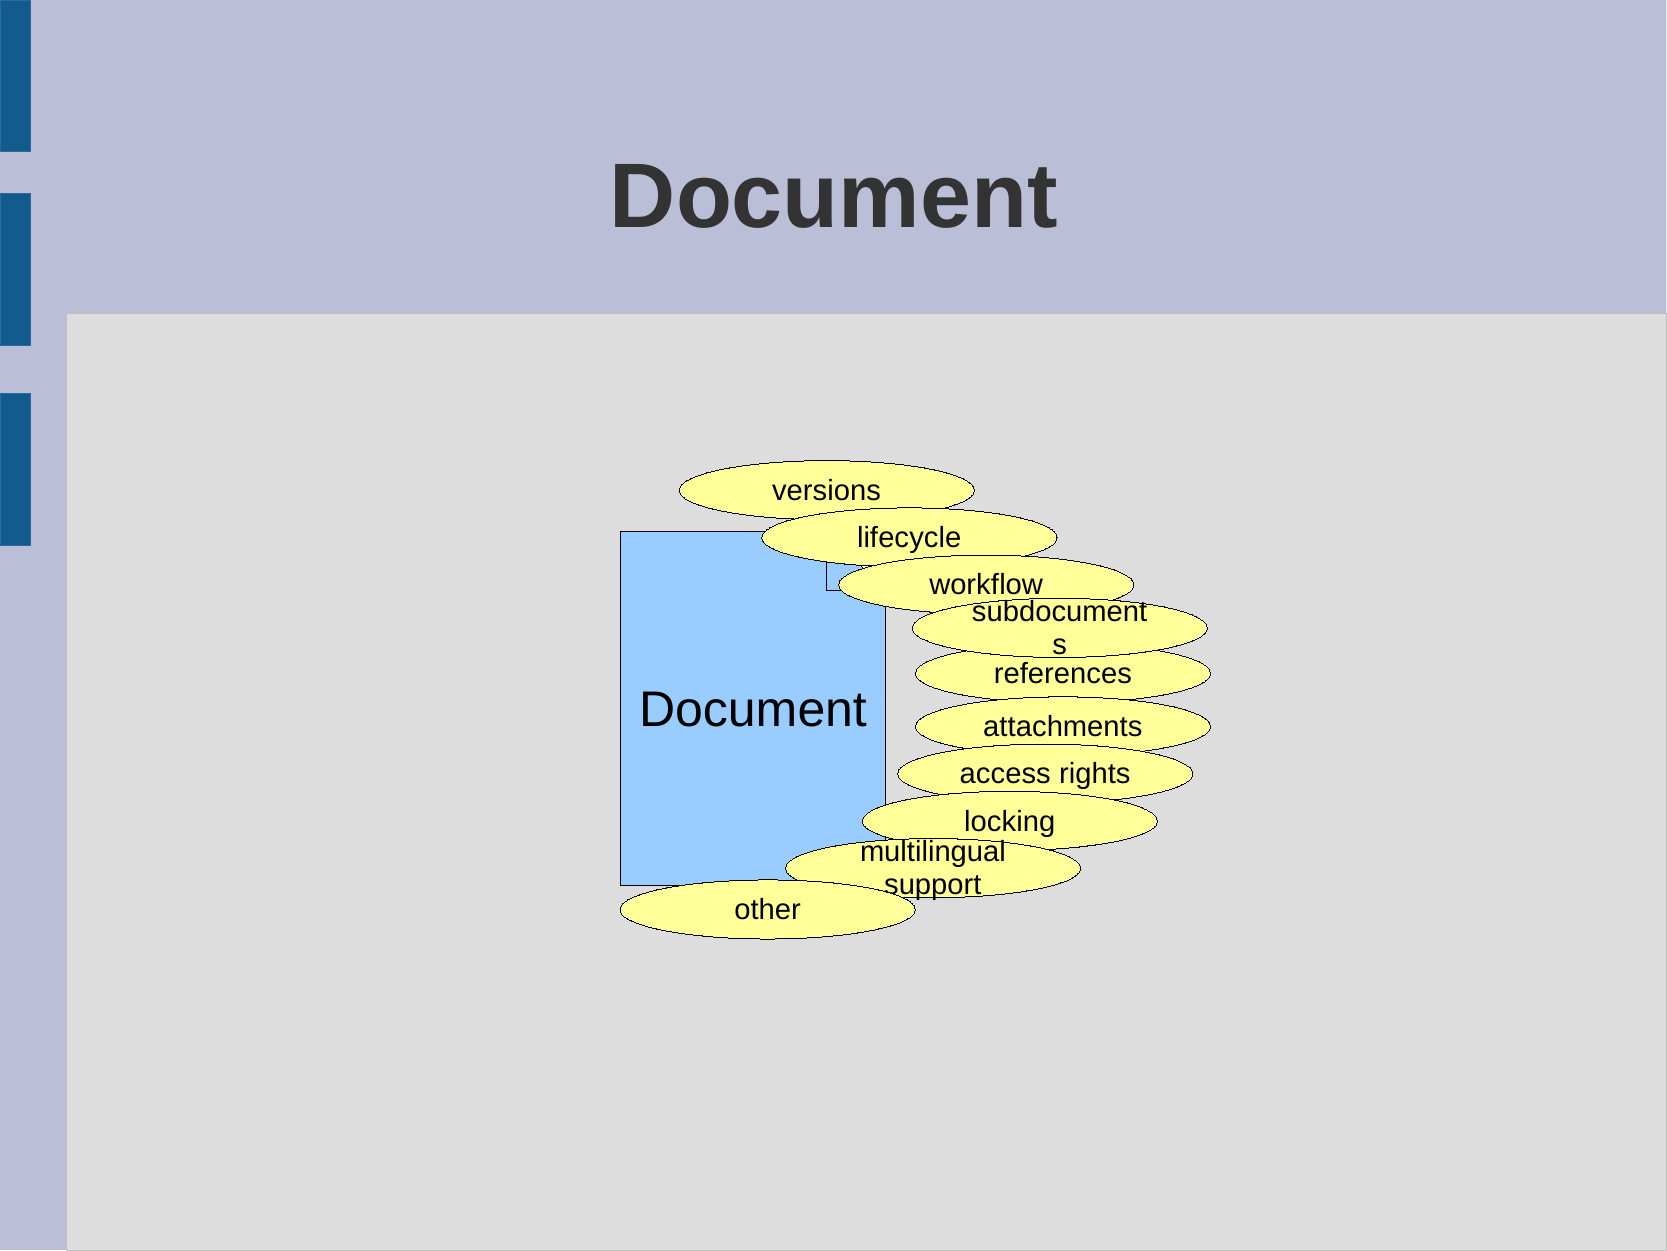

# Document
versions
lifecycle
Document
workflow
subdocuments
references
attachments
access rights
locking
multilingual support
other